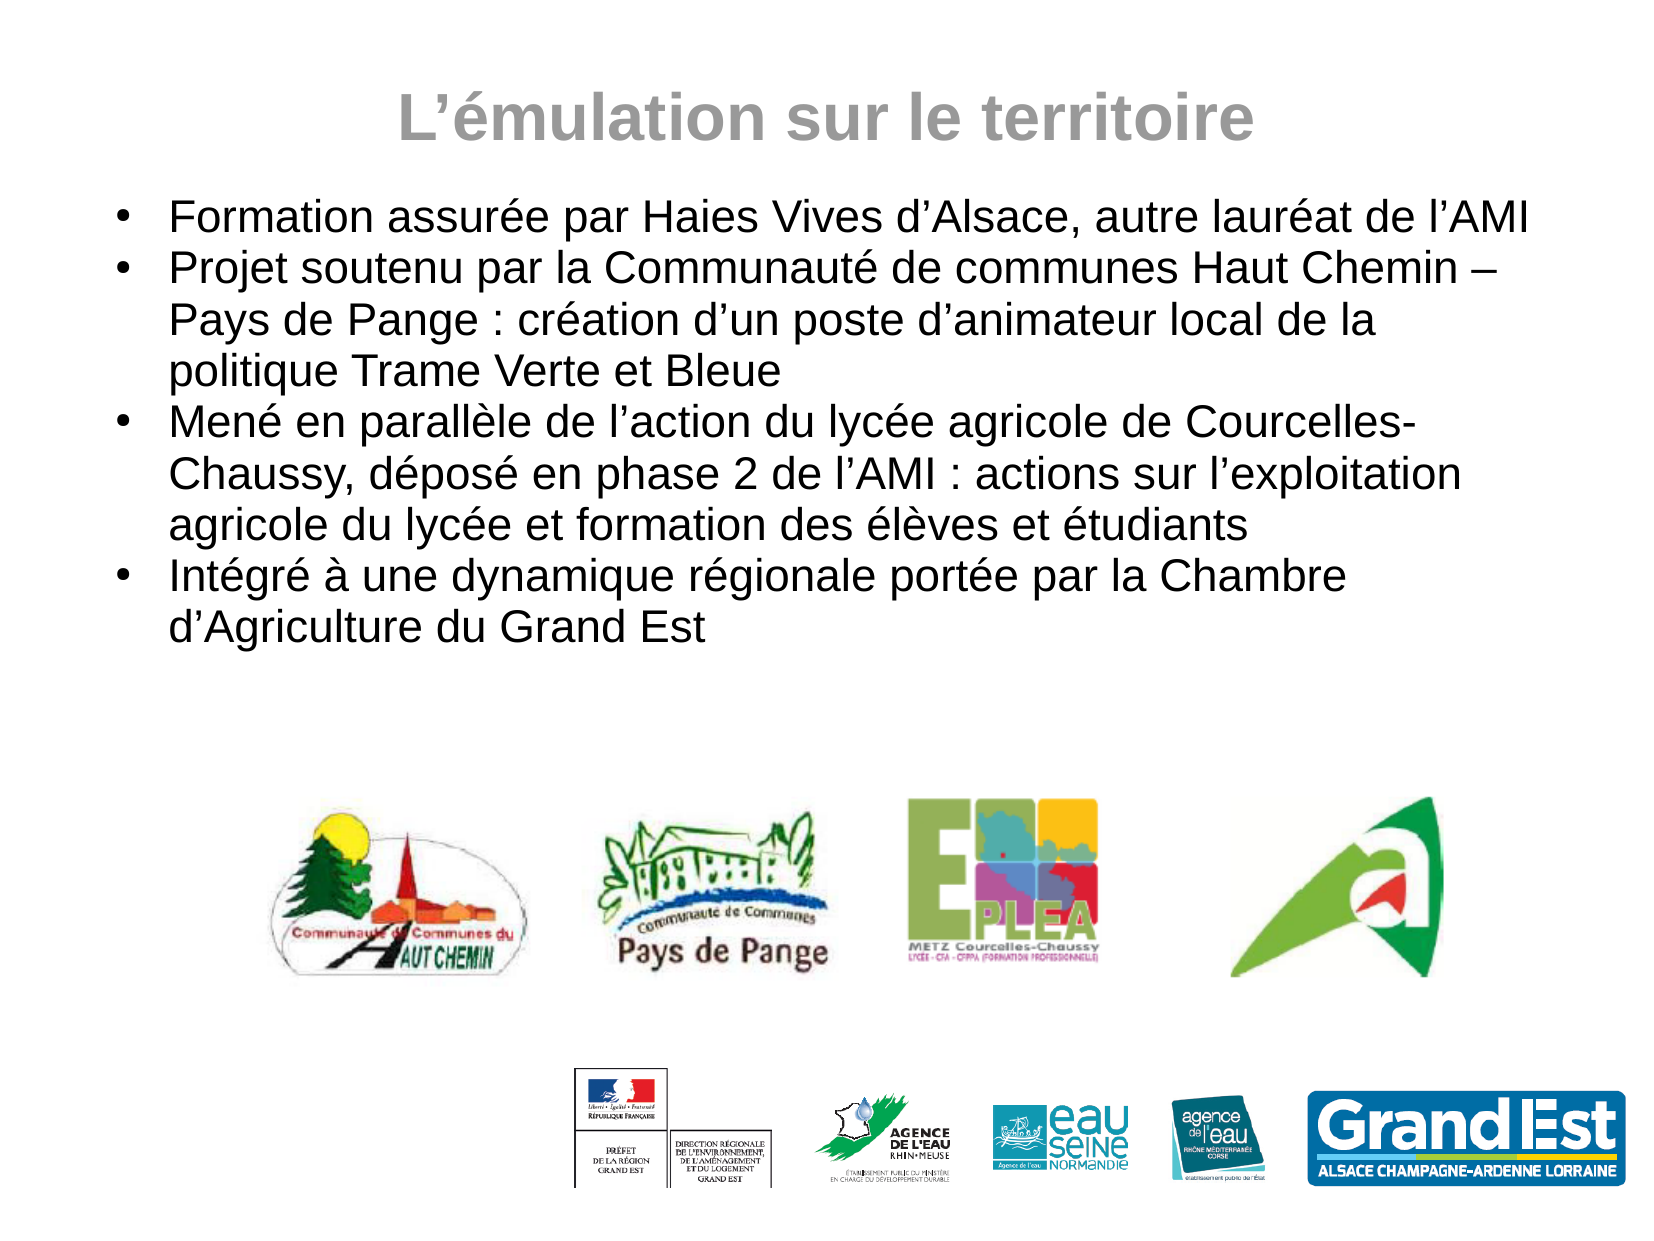

# L’émulation sur le territoire
Formation assurée par Haies Vives d’Alsace, autre lauréat de l’AMI
Projet soutenu par la Communauté de communes Haut Chemin – Pays de Pange : création d’un poste d’animateur local de la politique Trame Verte et Bleue
Mené en parallèle de l’action du lycée agricole de Courcelles-Chaussy, déposé en phase 2 de l’AMI : actions sur l’exploitation agricole du lycée et formation des élèves et étudiants
Intégré à une dynamique régionale portée par la Chambre d’Agriculture du Grand Est